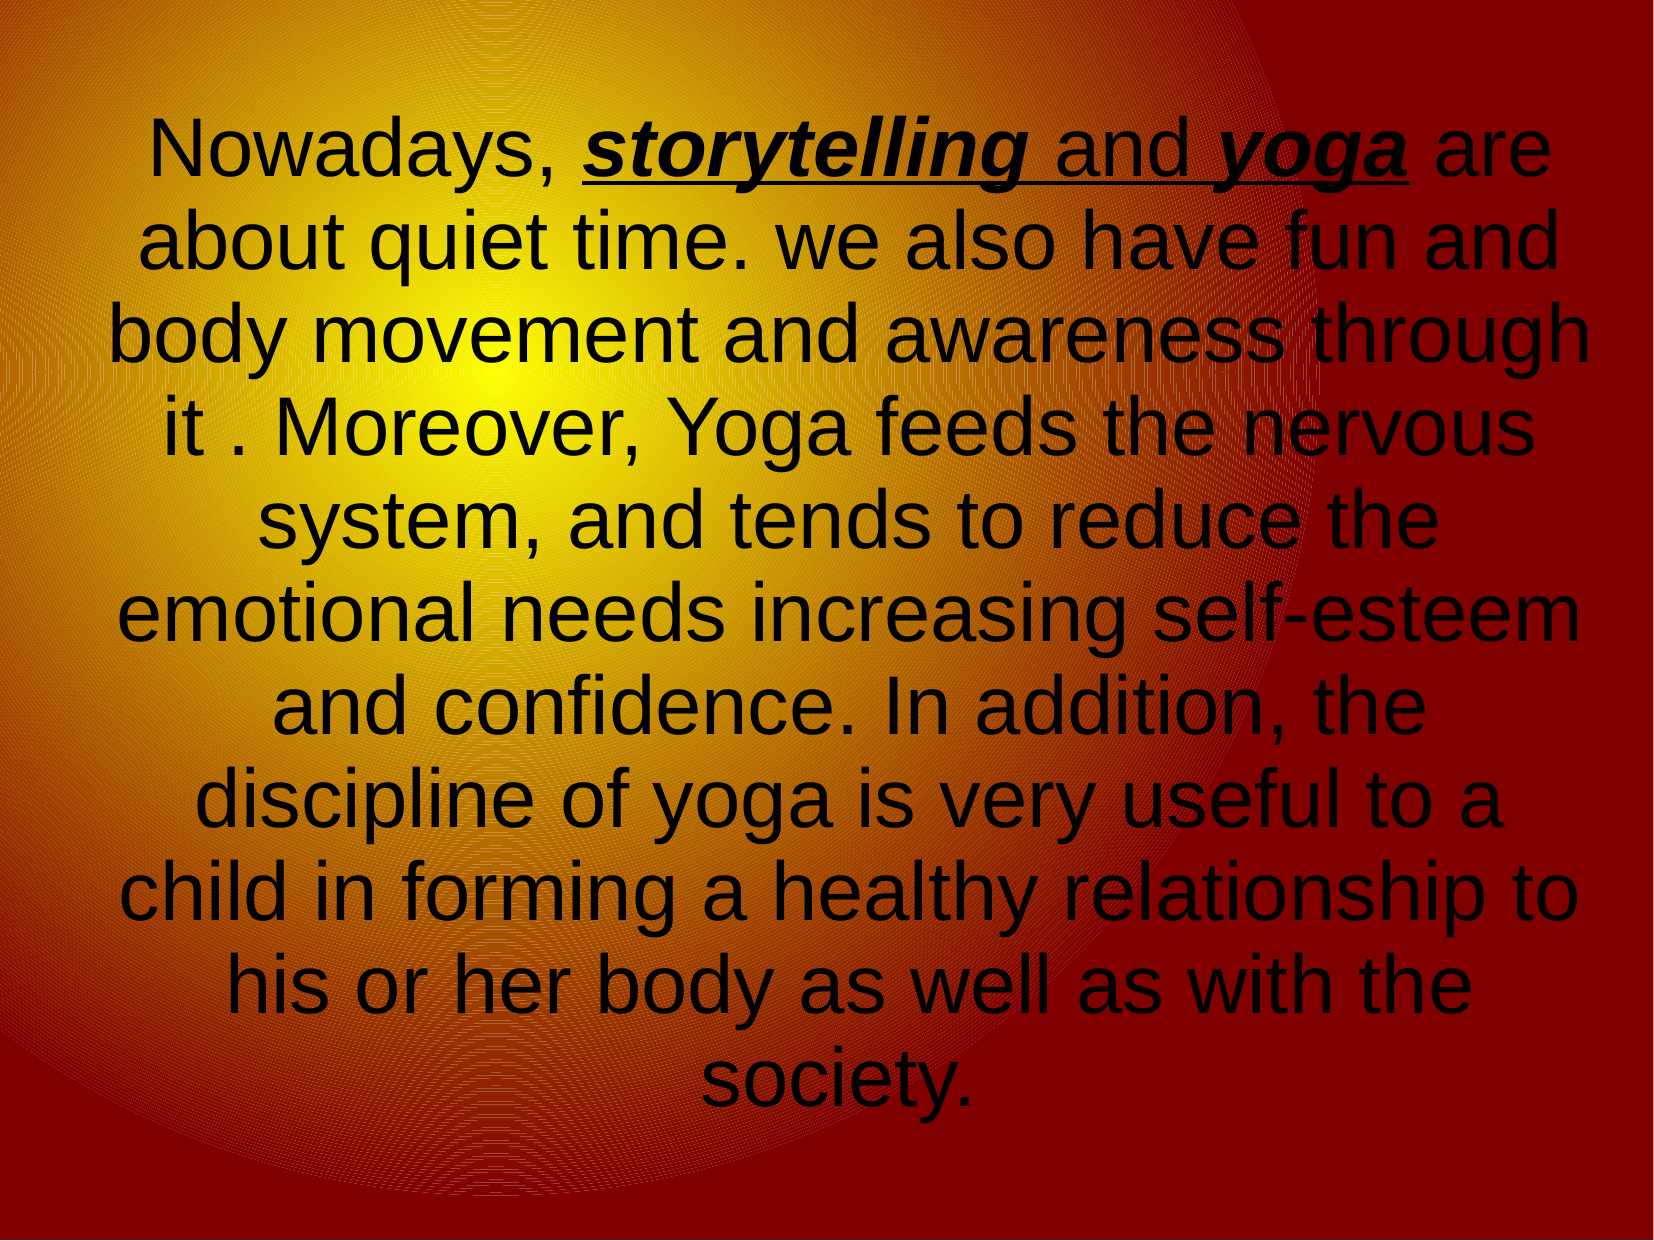

# Nowadays, storytelling and yoga are about quiet time. we also have fun and body movement and awareness through it . Moreover, Yoga feeds the nervous system, and tends to reduce the emotional needs increasing self-esteem and confidence. In addition, the discipline of yoga is very useful to a child in forming a healthy relationship to his or her body as well as with the society.